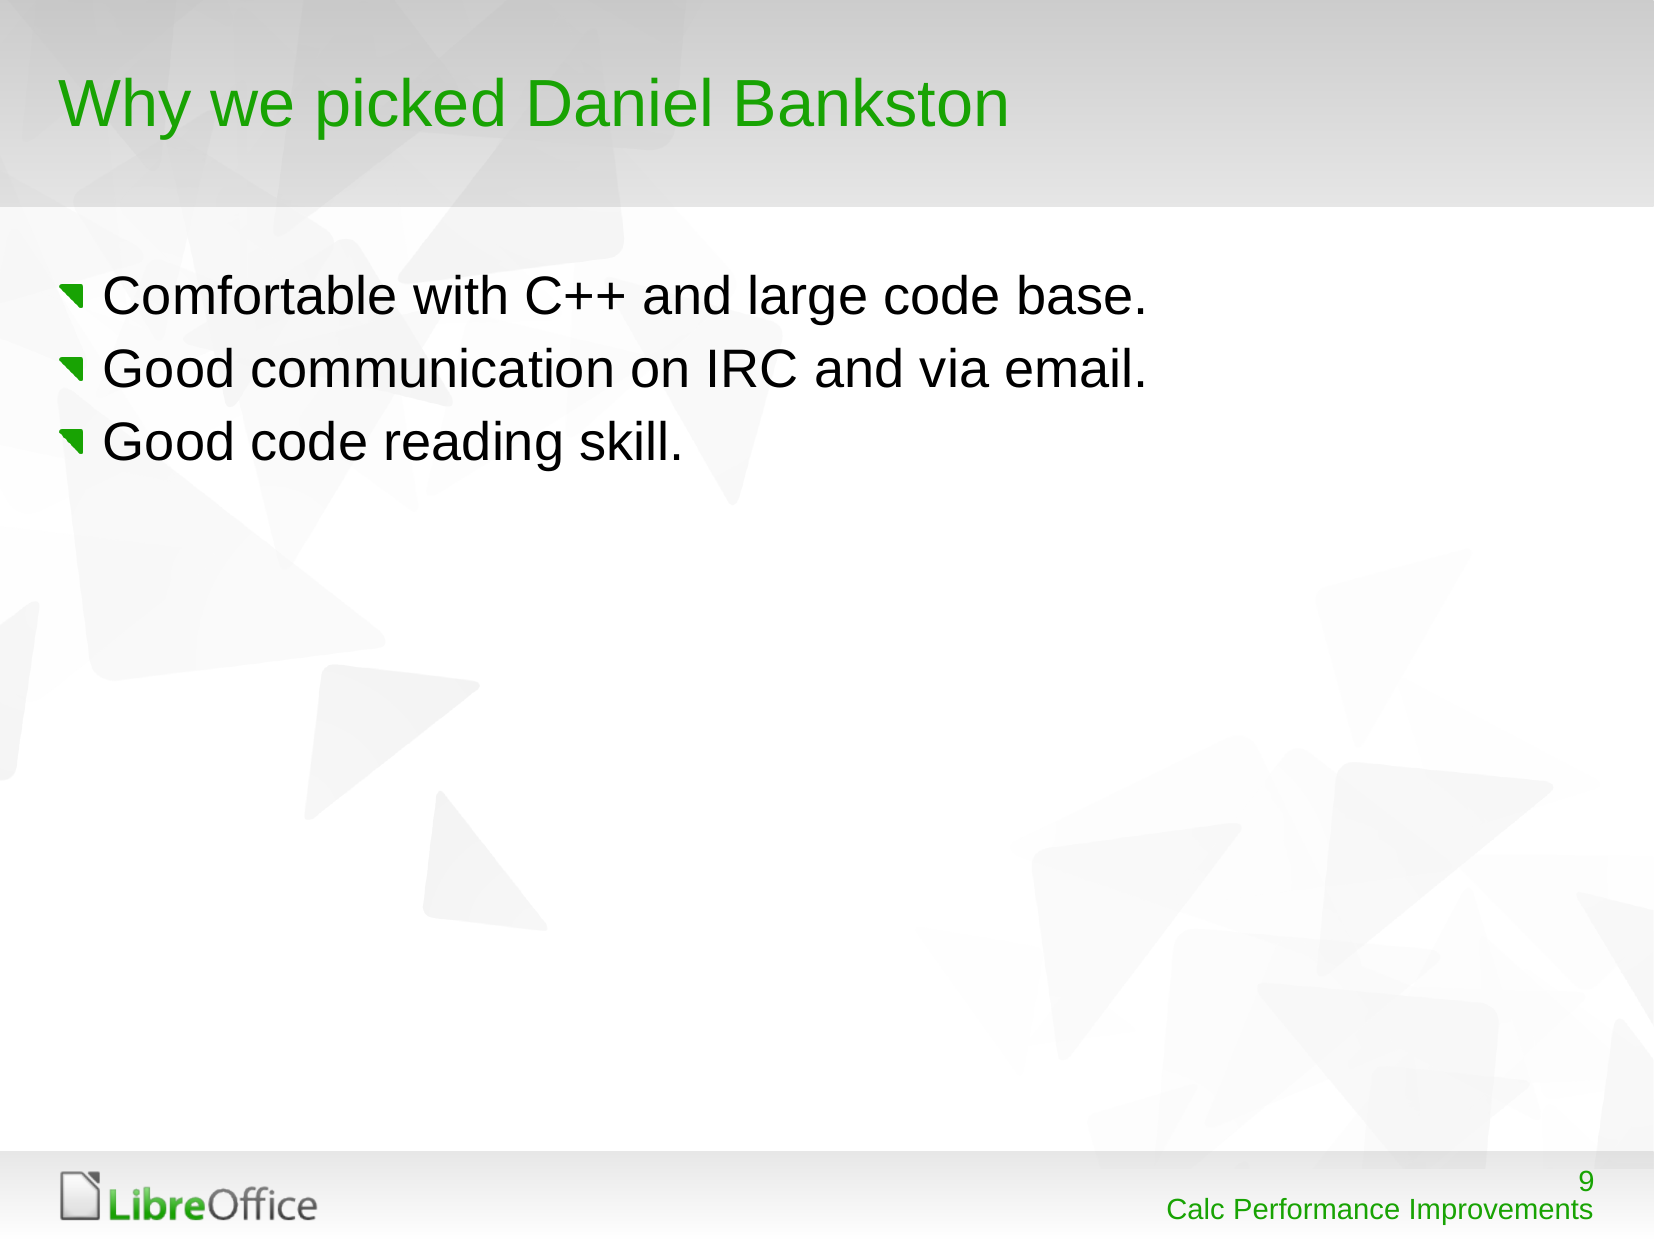

# Why we picked Daniel Bankston
Comfortable with C++ and large code base.
Good communication on IRC and via email.
Good code reading skill.
9
Calc Performance Improvements